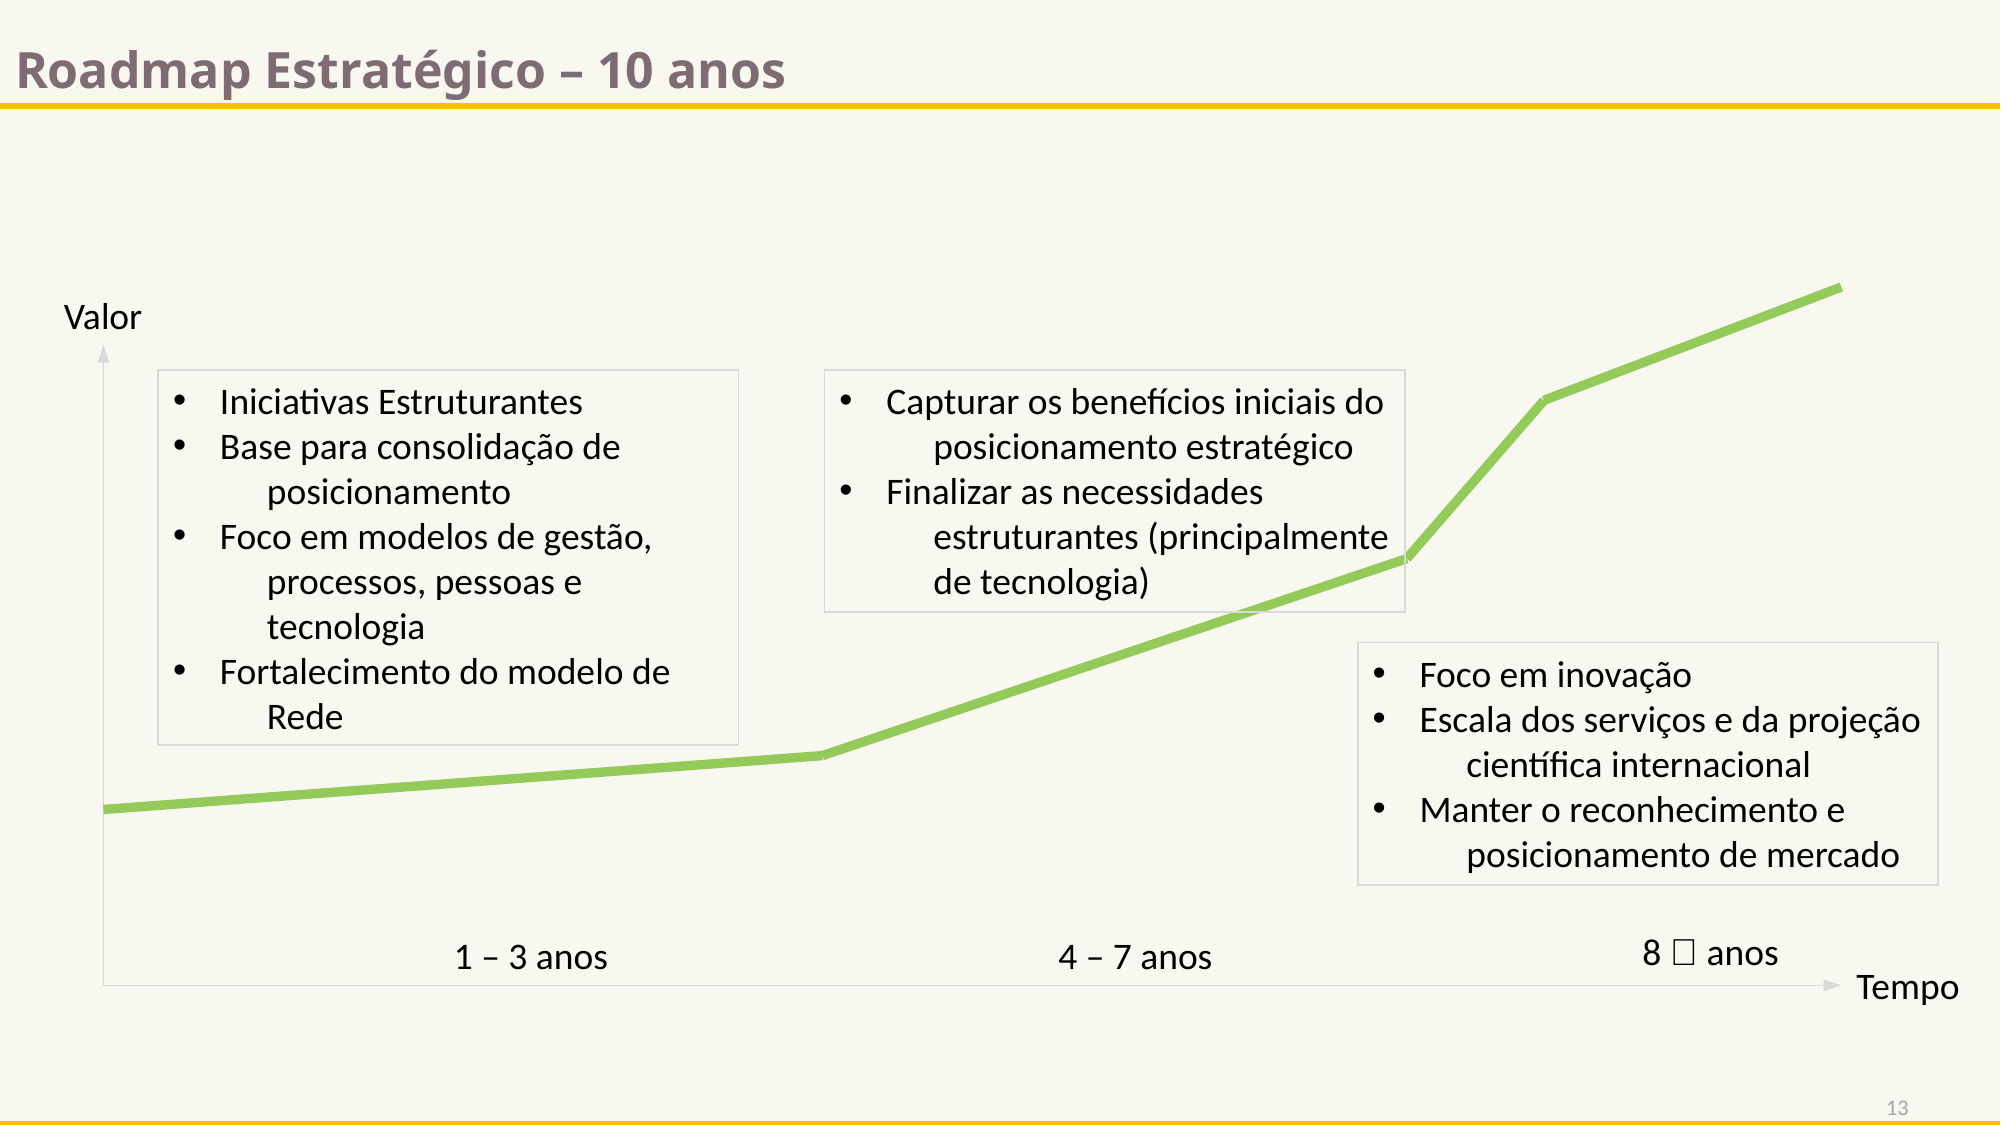

Roadmap Estratégico – 10 anos
Valor
Iniciativas Estruturantes
Base para consolidação de posicionamento
Foco em modelos de gestão, processos, pessoas e tecnologia
Fortalecimento do modelo de Rede
Capturar os benefícios iniciais do posicionamento estratégico
Finalizar as necessidades estruturantes (principalmente de tecnologia)
Foco em inovação
Escala dos serviços e da projeção científica internacional
Manter o reconhecimento e posicionamento de mercado
8  anos
1 – 3 anos
4 – 7 anos
Tempo